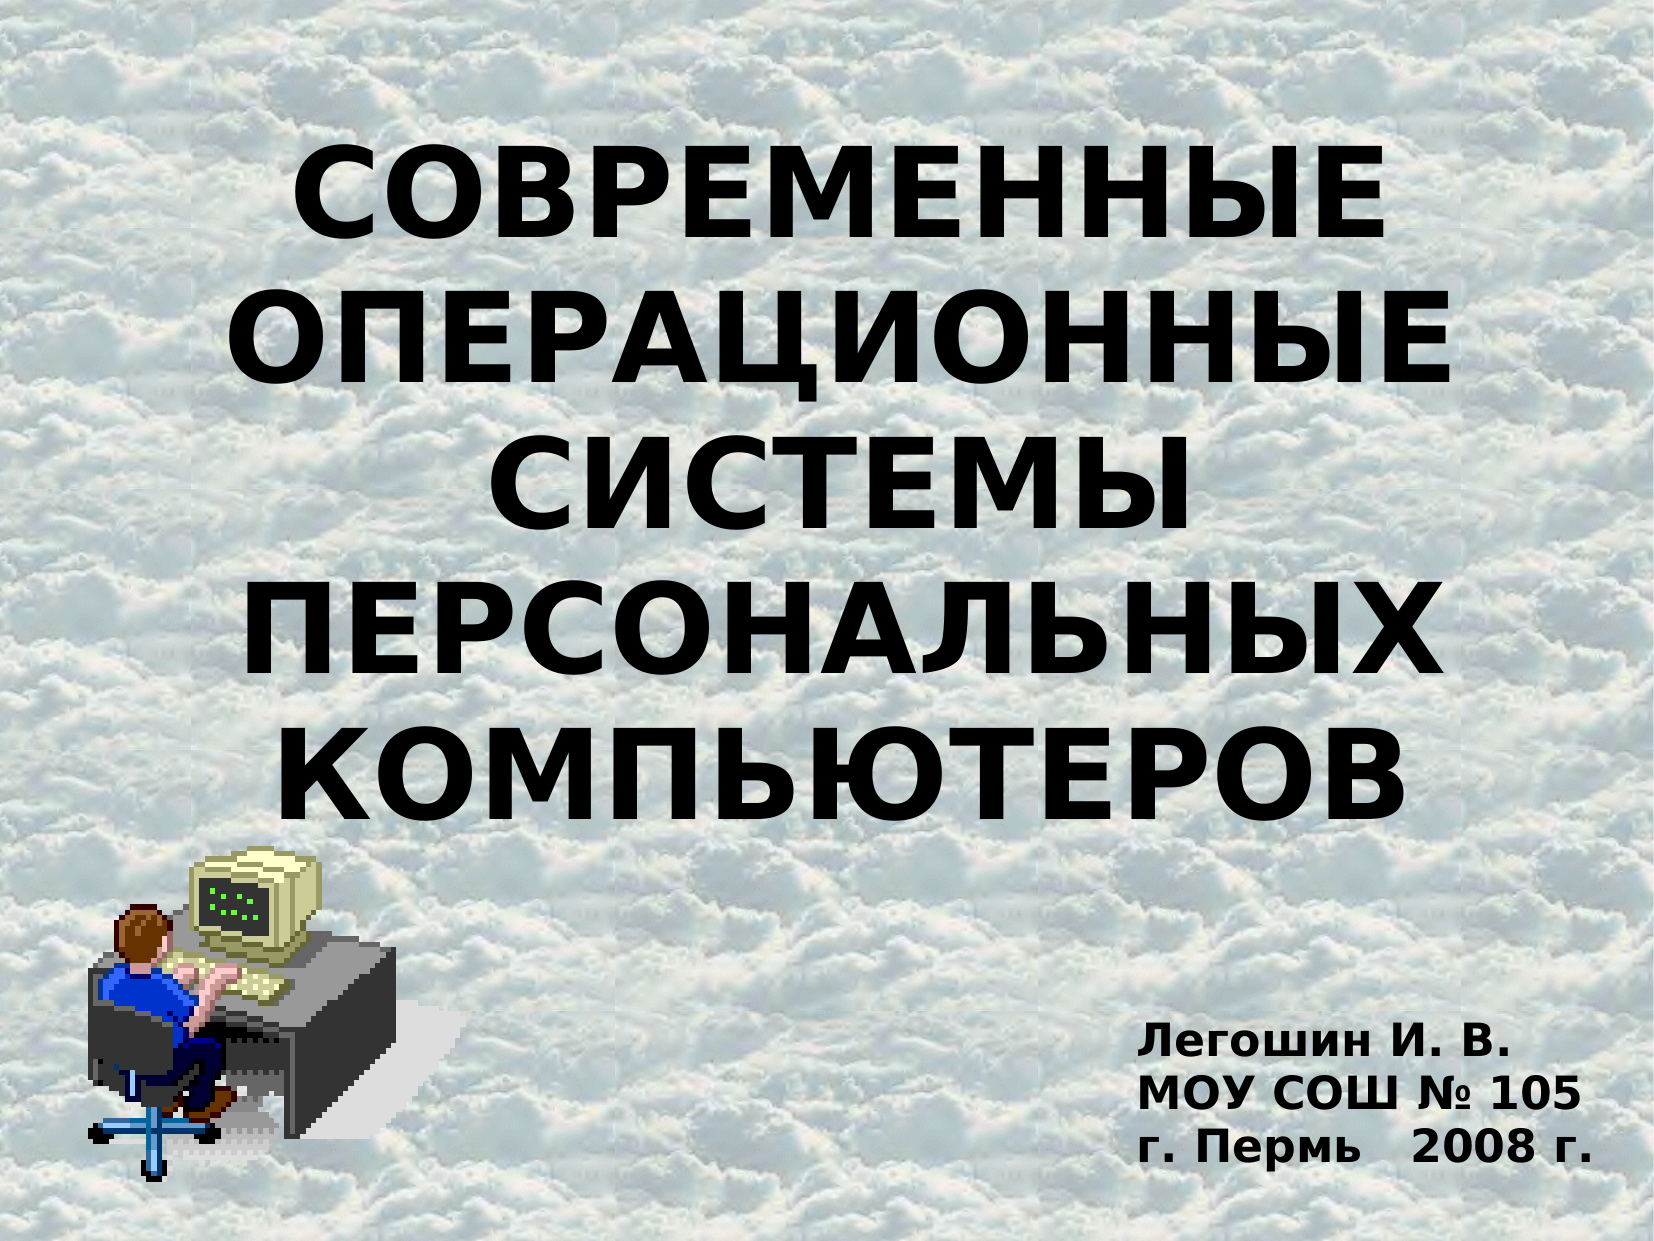

СОВРЕМЕННЫЕ ОПЕРАЦИОННЫЕ СИСТЕМЫ ПЕРСОНАЛЬНЫХ КОМПЬЮТЕРОВ
Легошин И. В.
МОУ СОШ № 105
г. Пермь 2008 г.